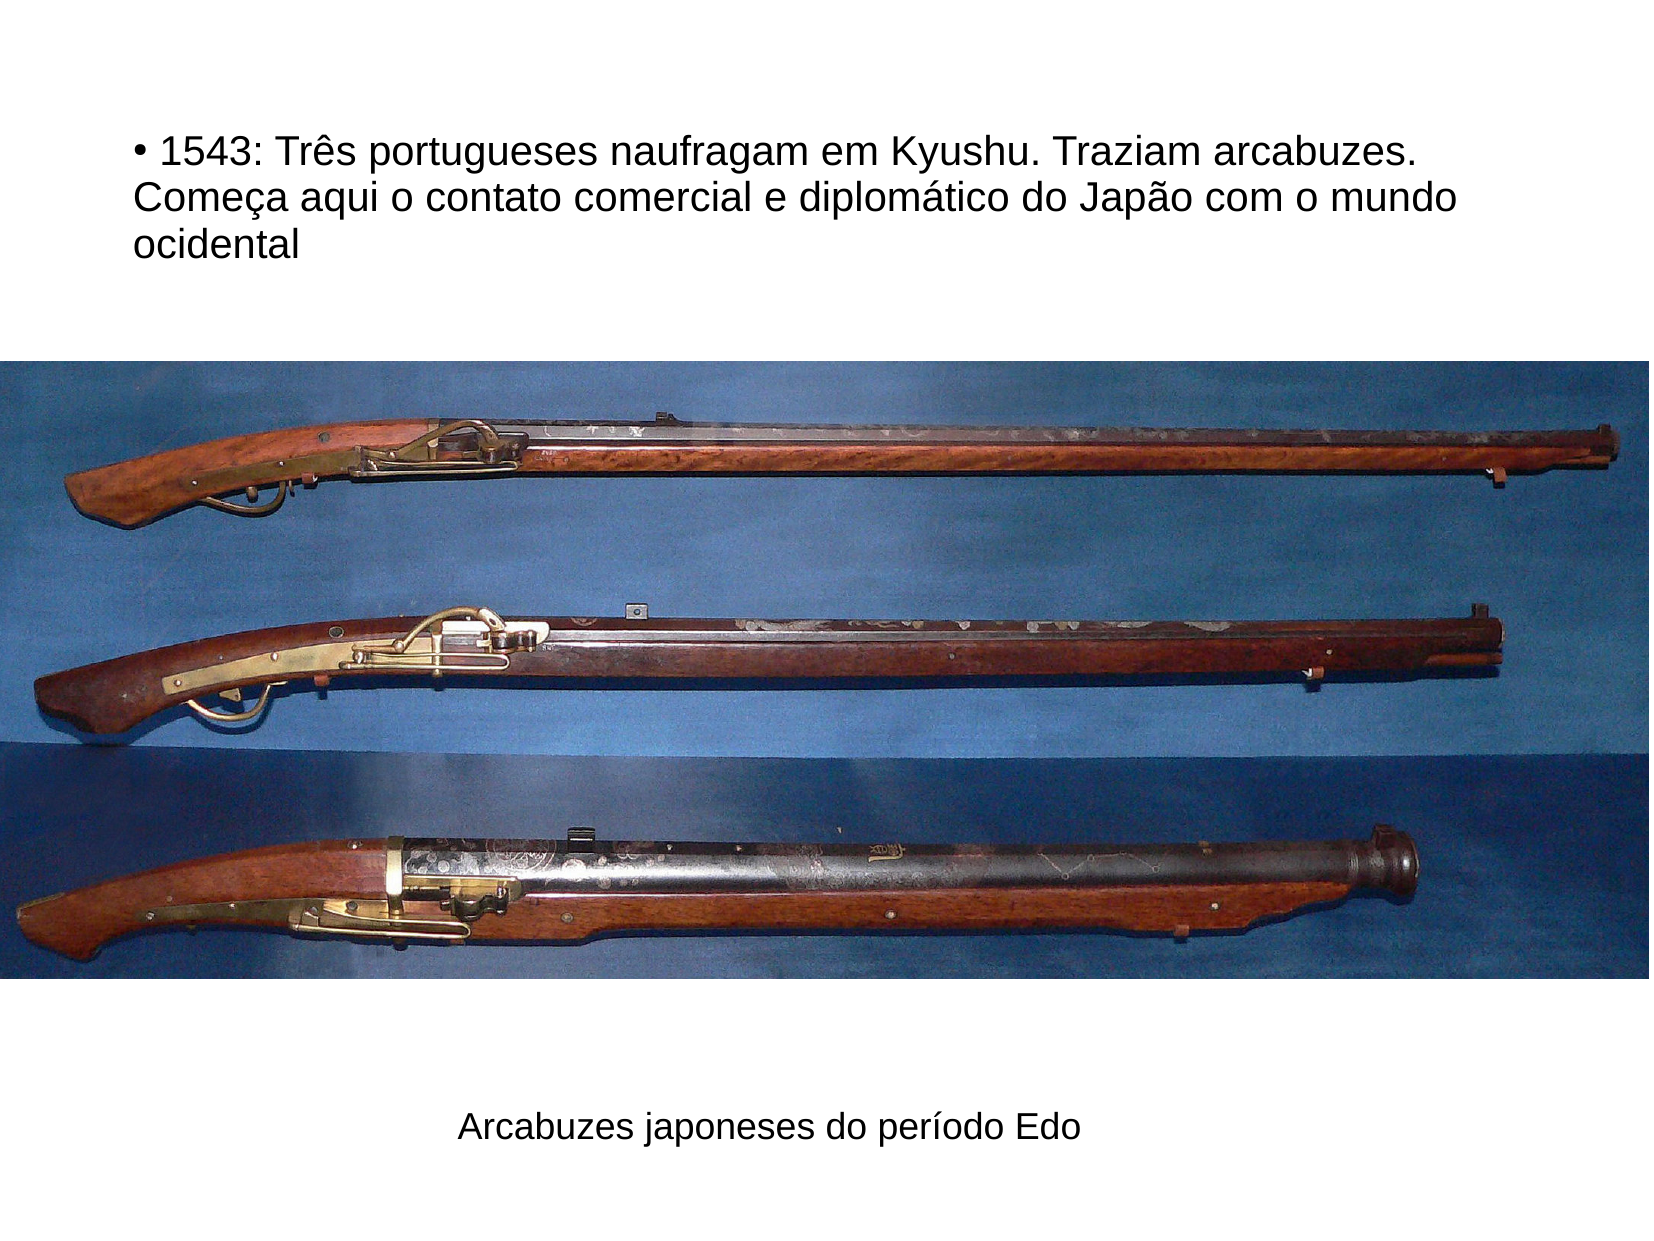

1543: Três portugueses naufragam em Kyushu. Traziam arcabuzes.
Começa aqui o contato comercial e diplomático do Japão com o mundo
ocidental
Arcabuzes japoneses do período Edo